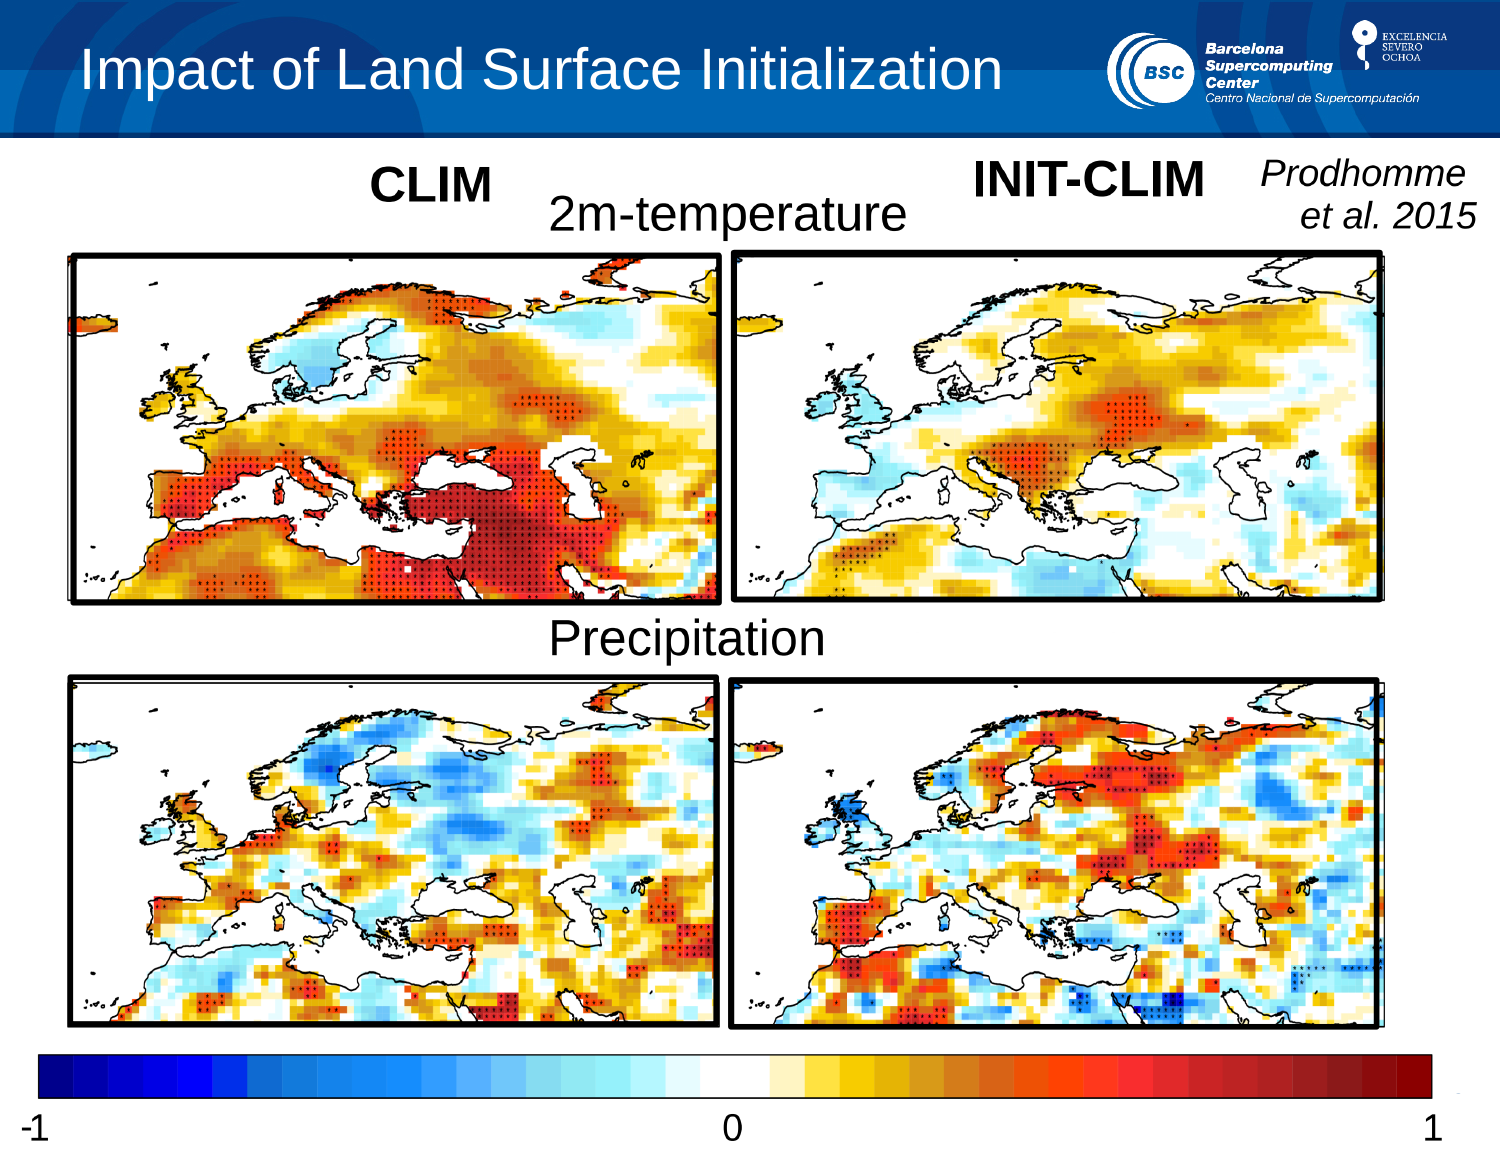

# Impact of Land Surface Initialization
-